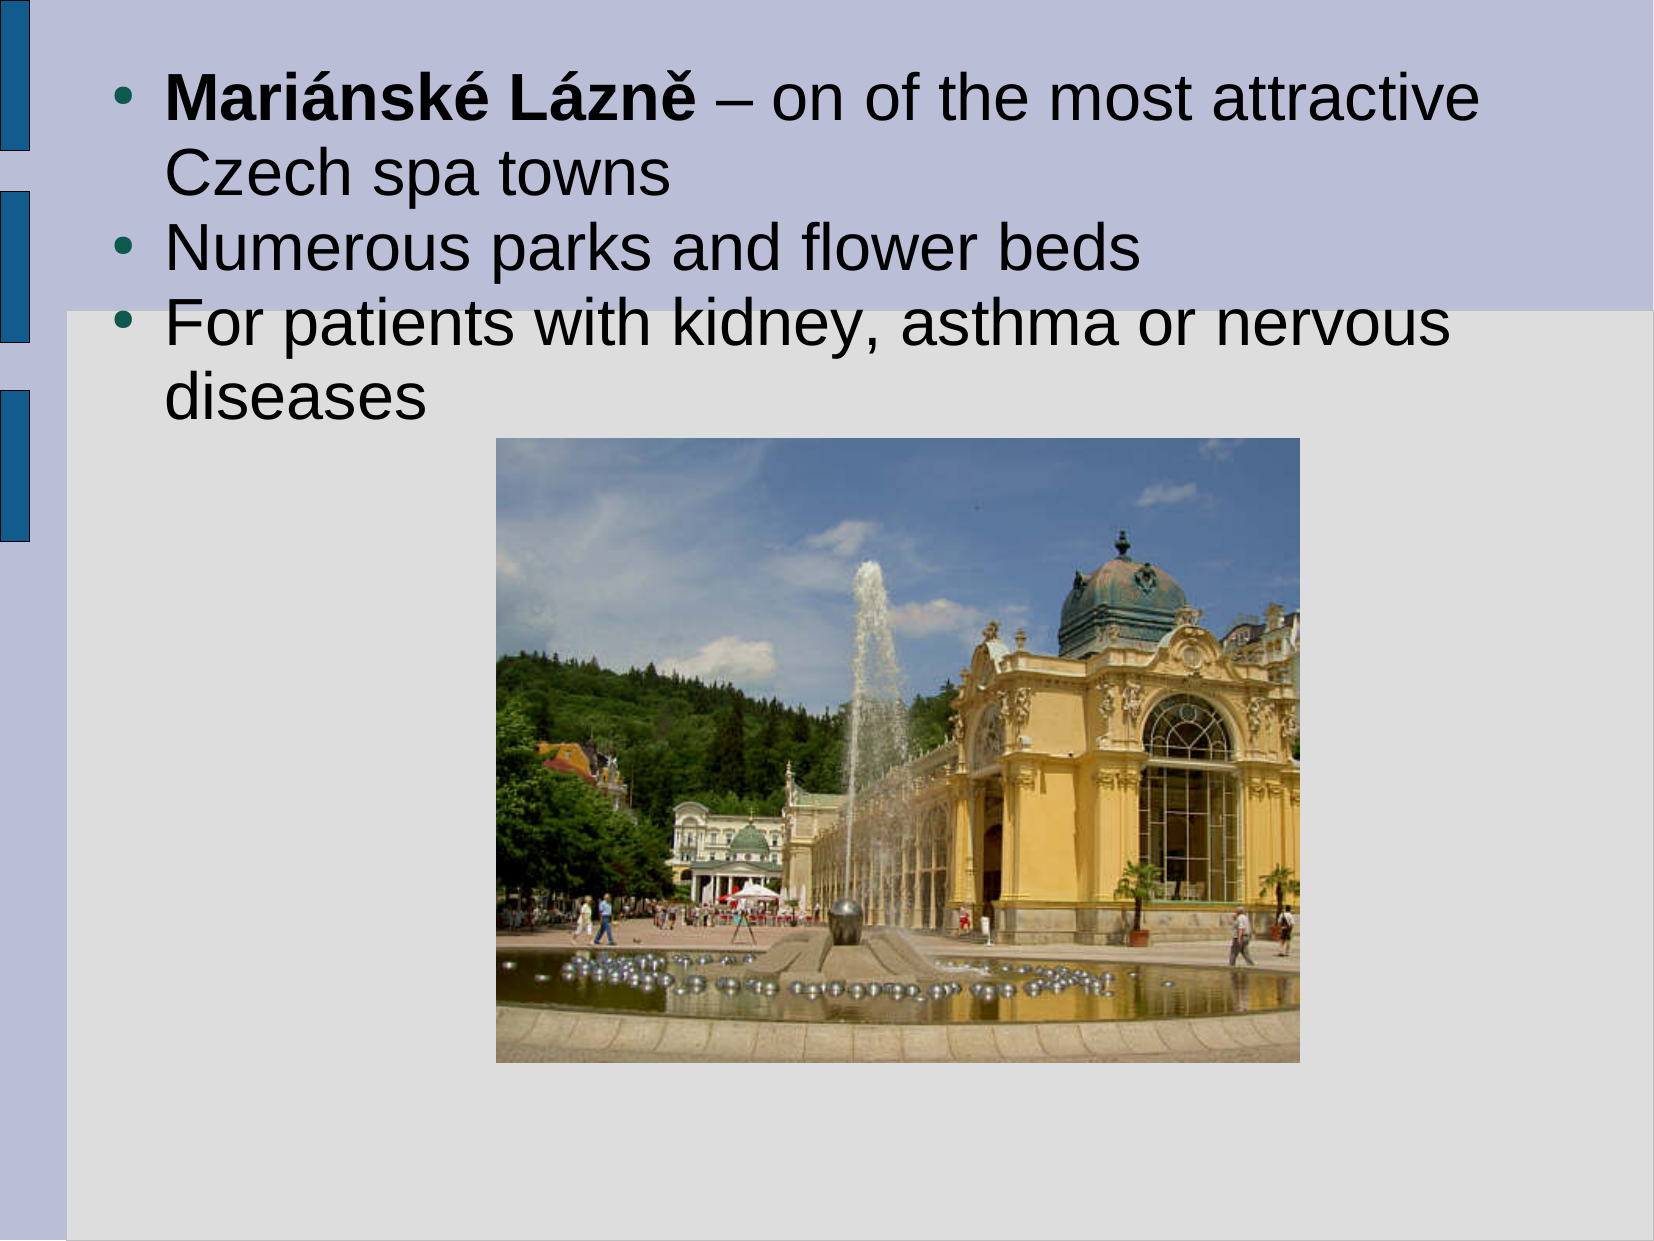

# Mariánské Lázně – on of the most attractive Czech spa towns
Numerous parks and flower beds
For patients with kidney, asthma or nervous diseases